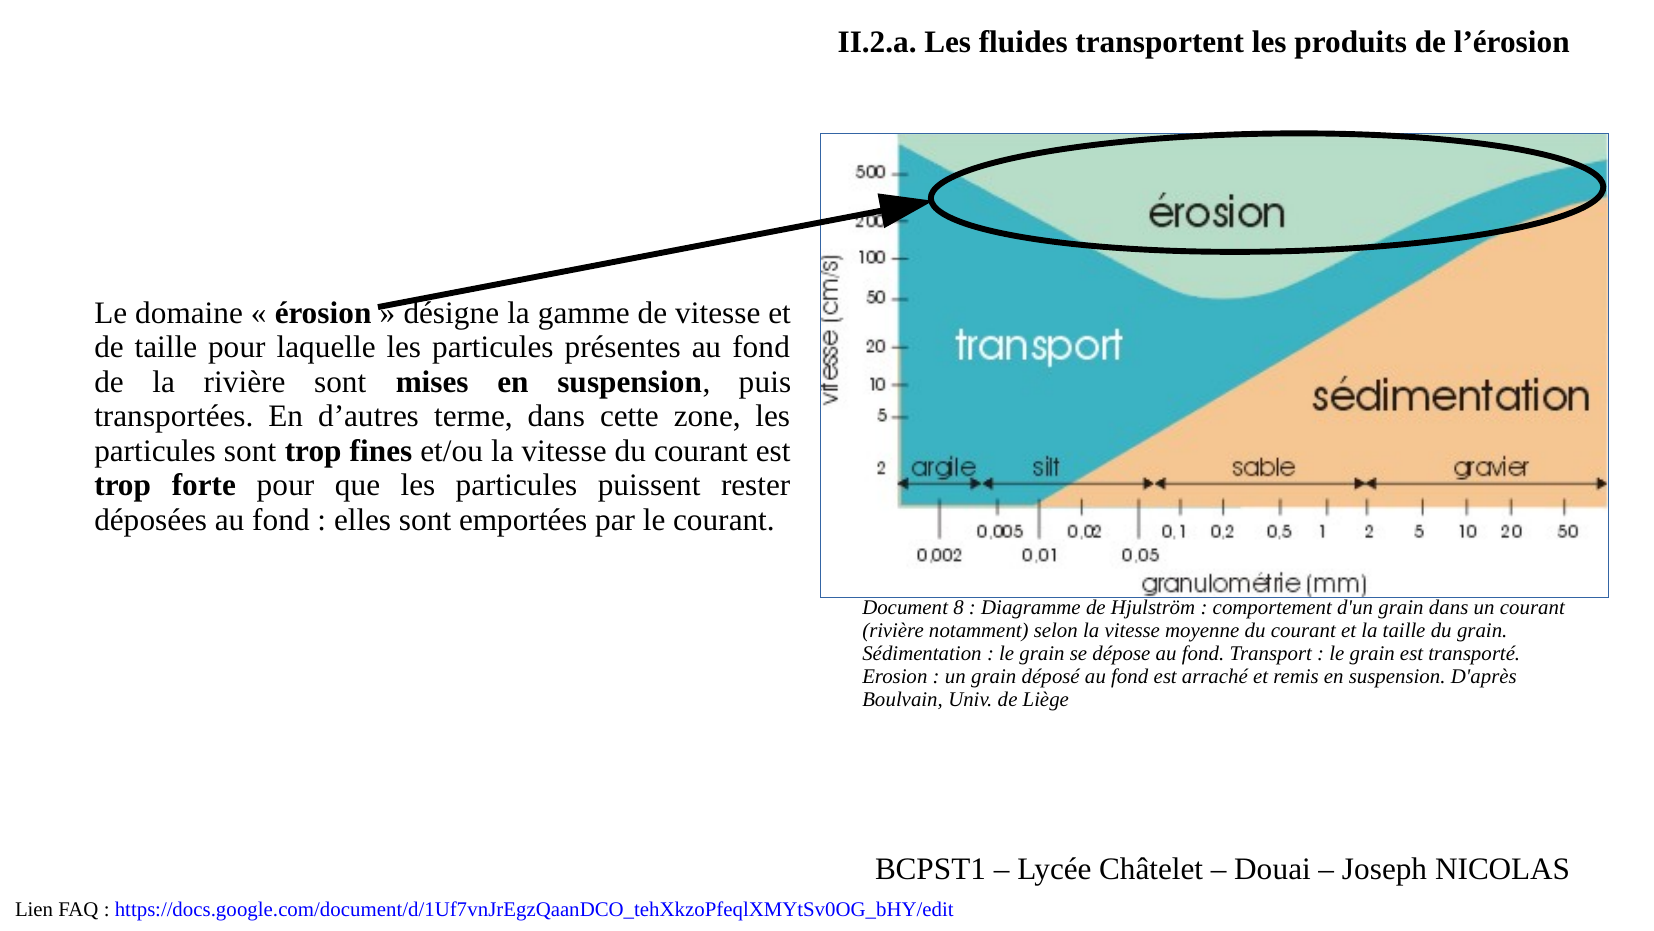

II.2.a. Les fluides transportent les produits de l’érosion
Le domaine « érosion » désigne la gamme de vitesse et de taille pour laquelle les particules présentes au fond de la rivière sont mises en suspension, puis transportées. En d’autres terme, dans cette zone, les particules sont trop fines et/ou la vitesse du courant est trop forte pour que les particules puissent rester déposées au fond : elles sont emportées par le courant.
Document 8 : Diagramme de Hjulström : comportement d'un grain dans un courant (rivière notamment) selon la vitesse moyenne du courant et la taille du grain. Sédimentation : le grain se dépose au fond. Transport : le grain est transporté. Erosion : un grain déposé au fond est arraché et remis en suspension. D'après Boulvain, Univ. de Liège
BCPST1 – Lycée Châtelet – Douai – Joseph NICOLAS
Lien FAQ : https://docs.google.com/document/d/1Uf7vnJrEgzQaanDCO_tehXkzoPfeqlXMYtSv0OG_bHY/edit